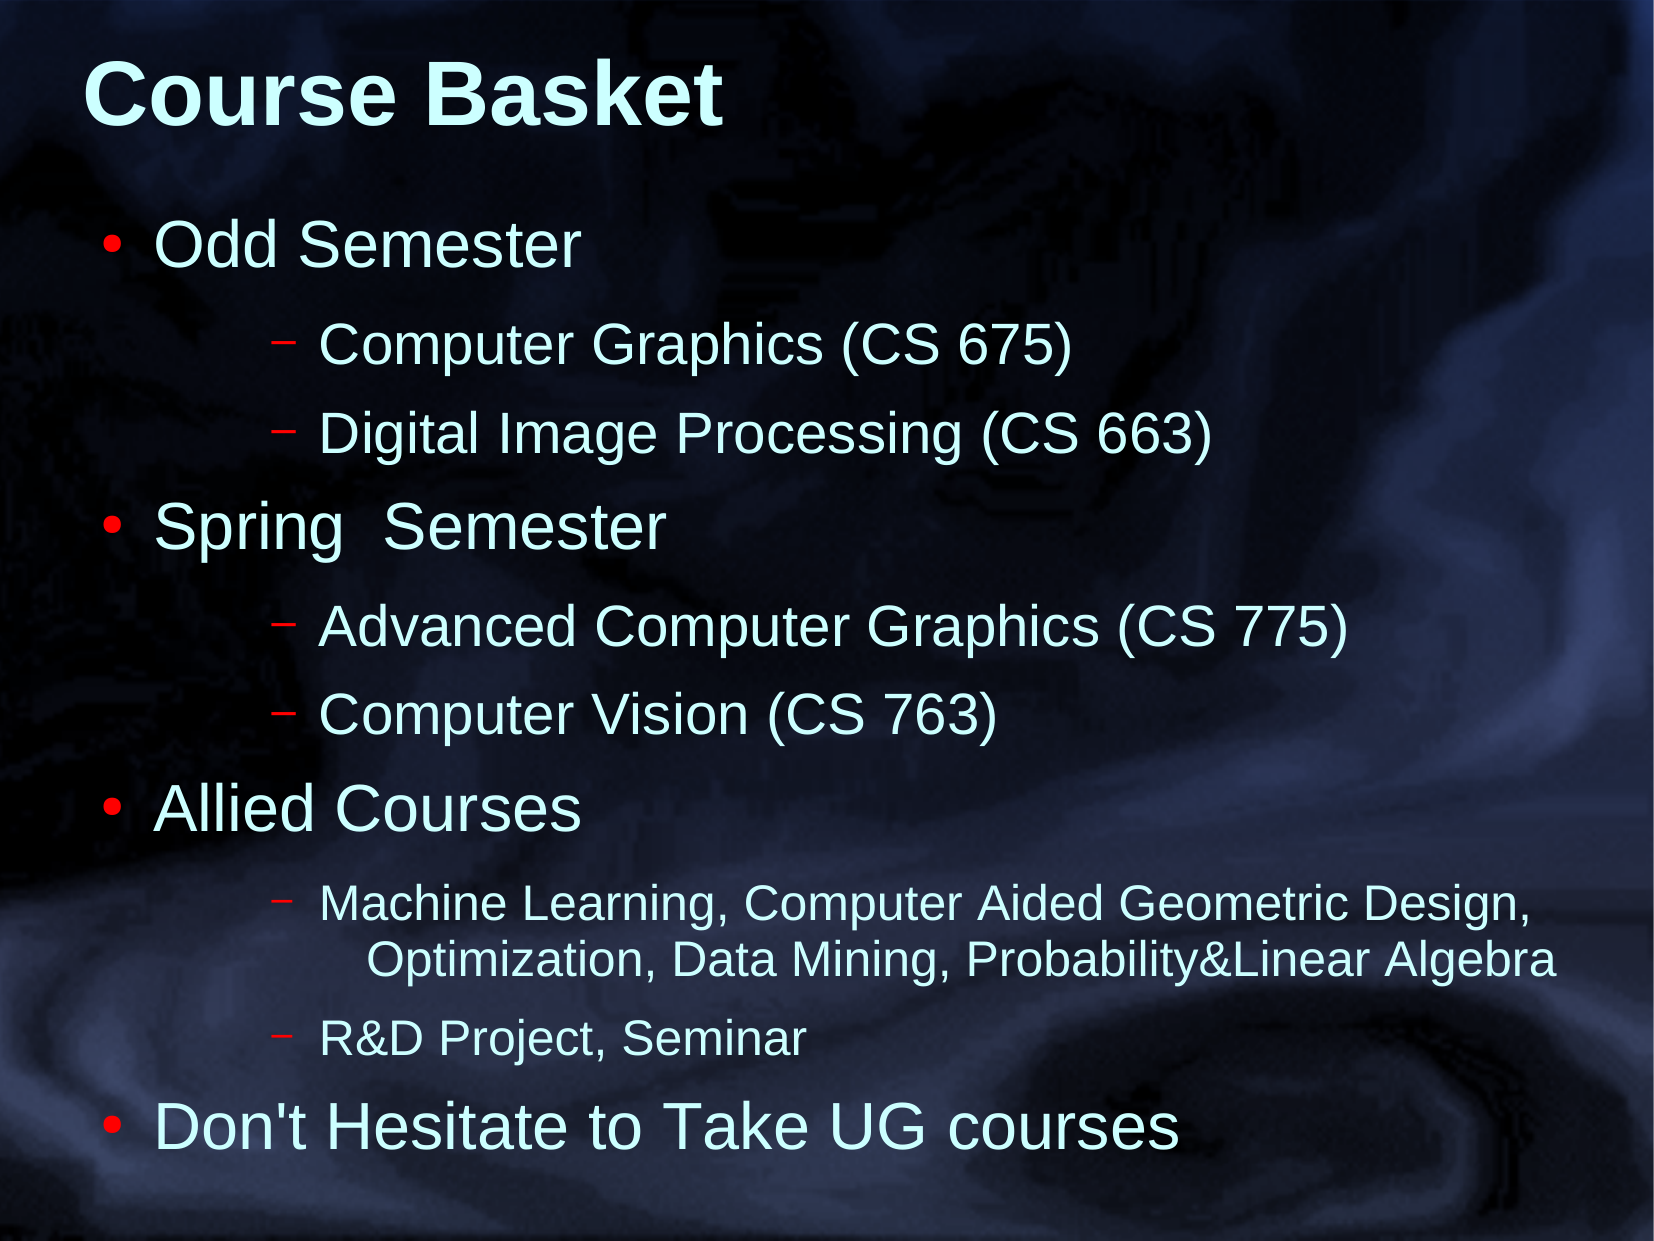

# Course Basket
Odd Semester
Computer Graphics (CS 675)
Digital Image Processing (CS 663)
Spring Semester
Advanced Computer Graphics (CS 775)
Computer Vision (CS 763)
Allied Courses
Machine Learning, Computer Aided Geometric Design, Optimization, Data Mining, Probability&Linear Algebra
R&D Project, Seminar
Don't Hesitate to Take UG courses